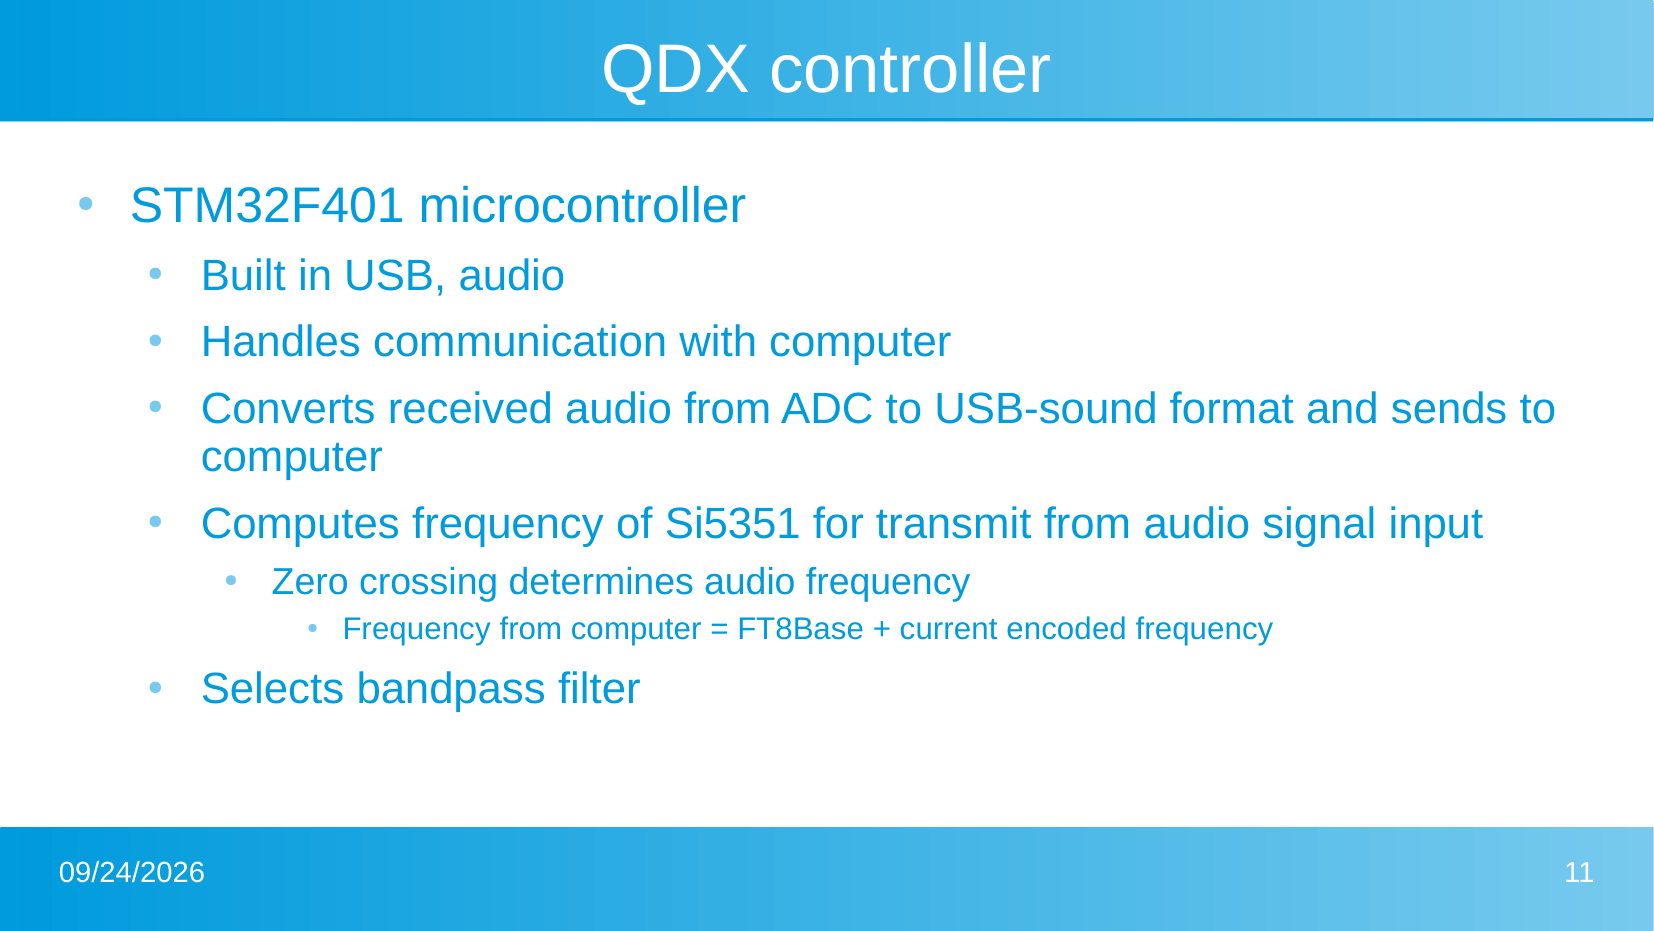

# QDX controller
STM32F401 microcontroller
Built in USB, audio
Handles communication with computer
Converts received audio from ADC to USB-sound format and sends to computer
Computes frequency of Si5351 for transmit from audio signal input
Zero crossing determines audio frequency
Frequency from computer = FT8Base + current encoded frequency
Selects bandpass filter
11